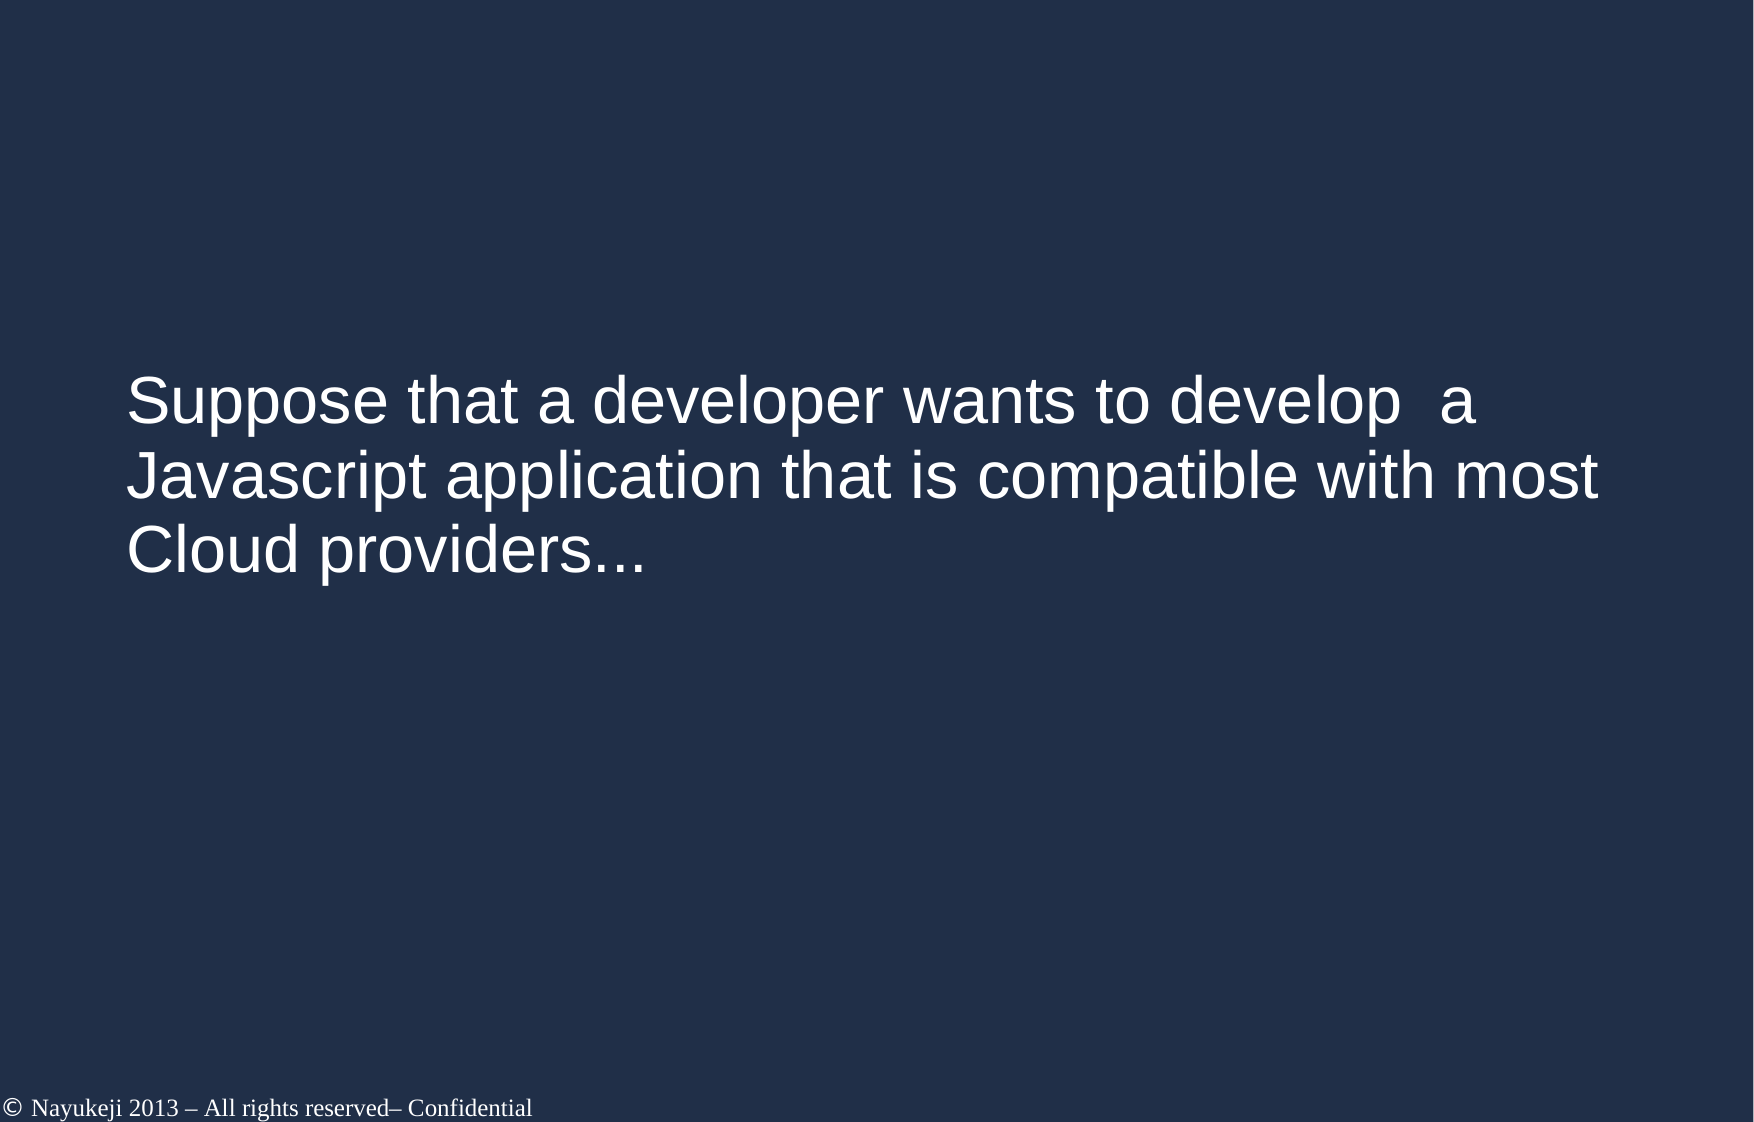

Suppose that a developer wants to develop a Javascript application that is compatible with most Cloud providers...